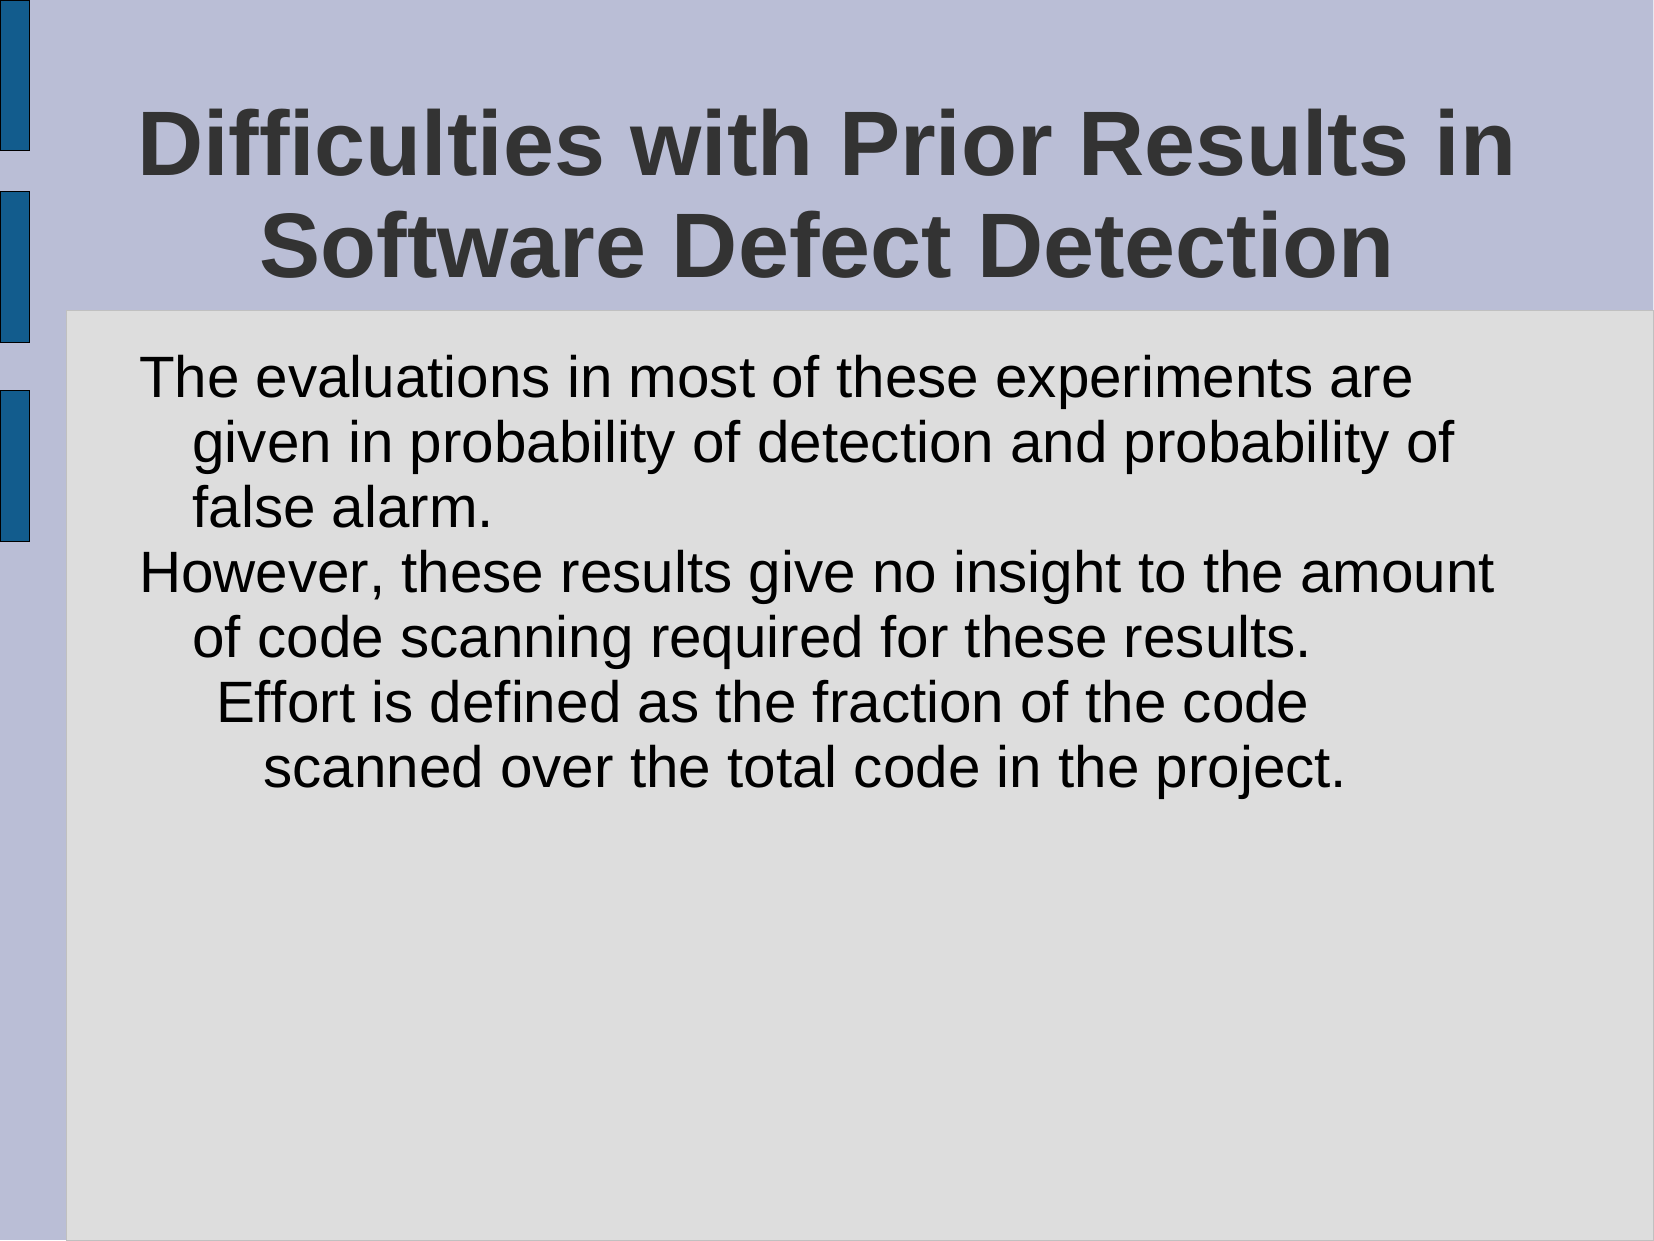

# Difficulties with Prior Results in Software Defect Detection
The evaluations in most of these experiments are given in probability of detection and probability of false alarm.
However, these results give no insight to the amount of code scanning required for these results.
Effort is defined as the fraction of the code scanned over the total code in the project.